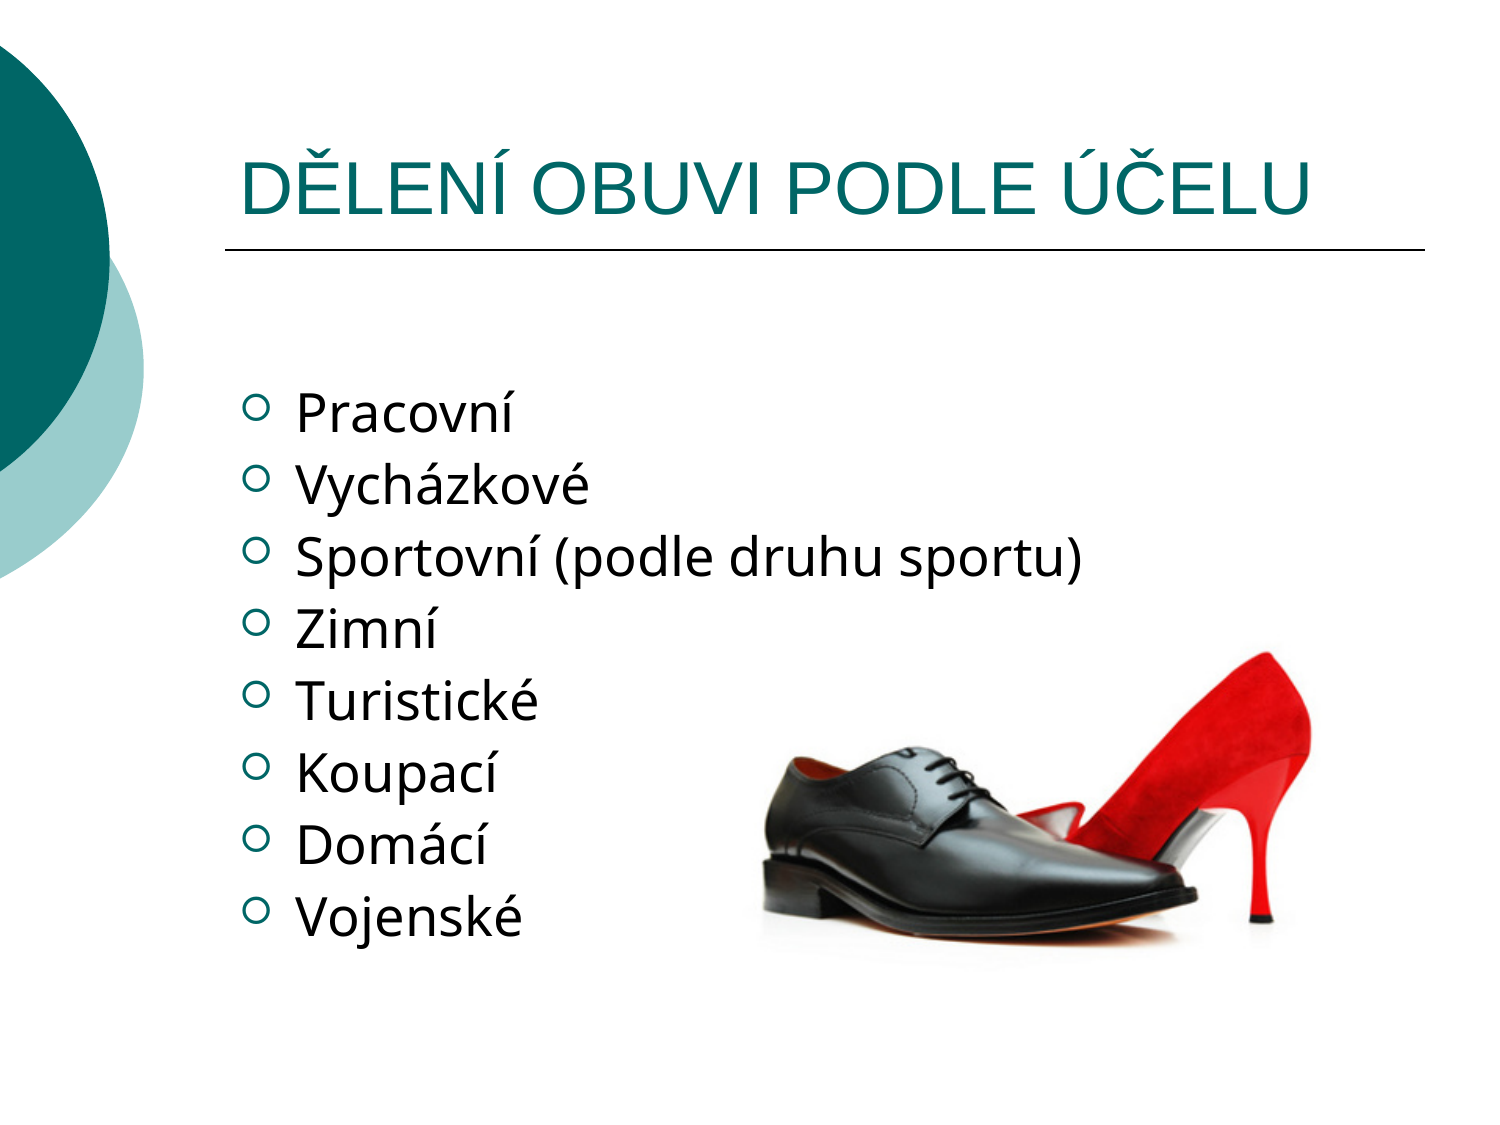

# DĚLENÍ OBUVI PODLE ÚČELU
Pracovní
Vycházkové
Sportovní (podle druhu sportu)
Zimní
Turistické
Koupací
Domácí
Vojenské